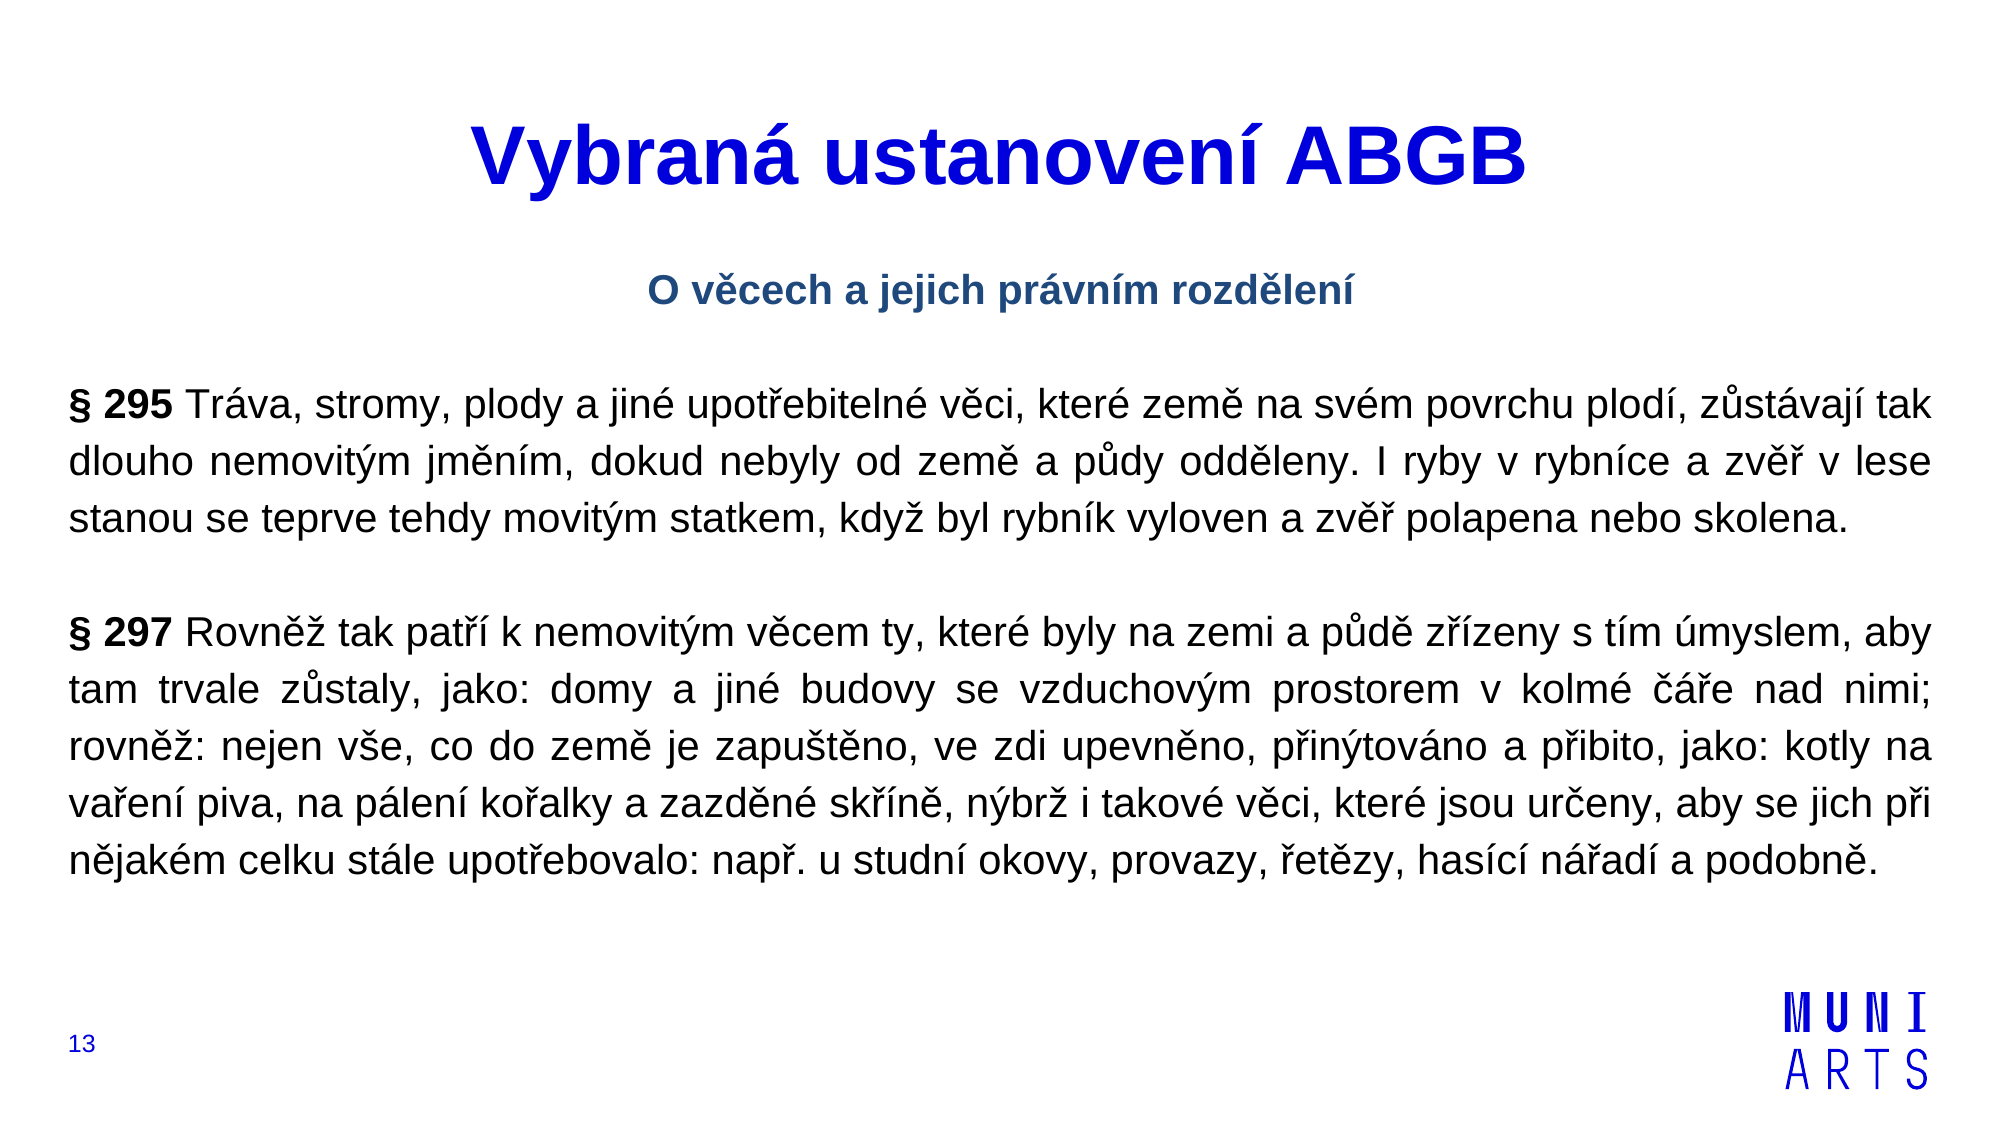

# Vybraná ustanovení ABGB
O věcech a jejich právním rozdělení
§ 295 Tráva, stromy, plody a jiné upotřebitelné věci, které země na svém povrchu plodí, zůstávají tak dlouho nemovitým jměním, dokud nebyly od země a půdy odděleny. I ryby v rybníce a zvěř v lese stanou se teprve tehdy movitým statkem, když byl rybník vyloven a zvěř polapena nebo skolena.
§ 297 Rovněž tak patří k nemovitým věcem ty, které byly na zemi a půdě zřízeny s tím úmyslem, aby tam trvale zůstaly, jako: domy a jiné budovy se vzduchovým prostorem v kolmé čáře nad nimi; rovněž: nejen vše, co do země je zapuštěno, ve zdi upevněno, přinýtováno a přibito, jako: kotly na vaření piva, na pálení kořalky a zazděné skříně, nýbrž i takové věci, které jsou určeny, aby se jich při nějakém celku stále upotřebovalo: např. u studní okovy, provazy, řetězy, hasící nářadí a podobně.